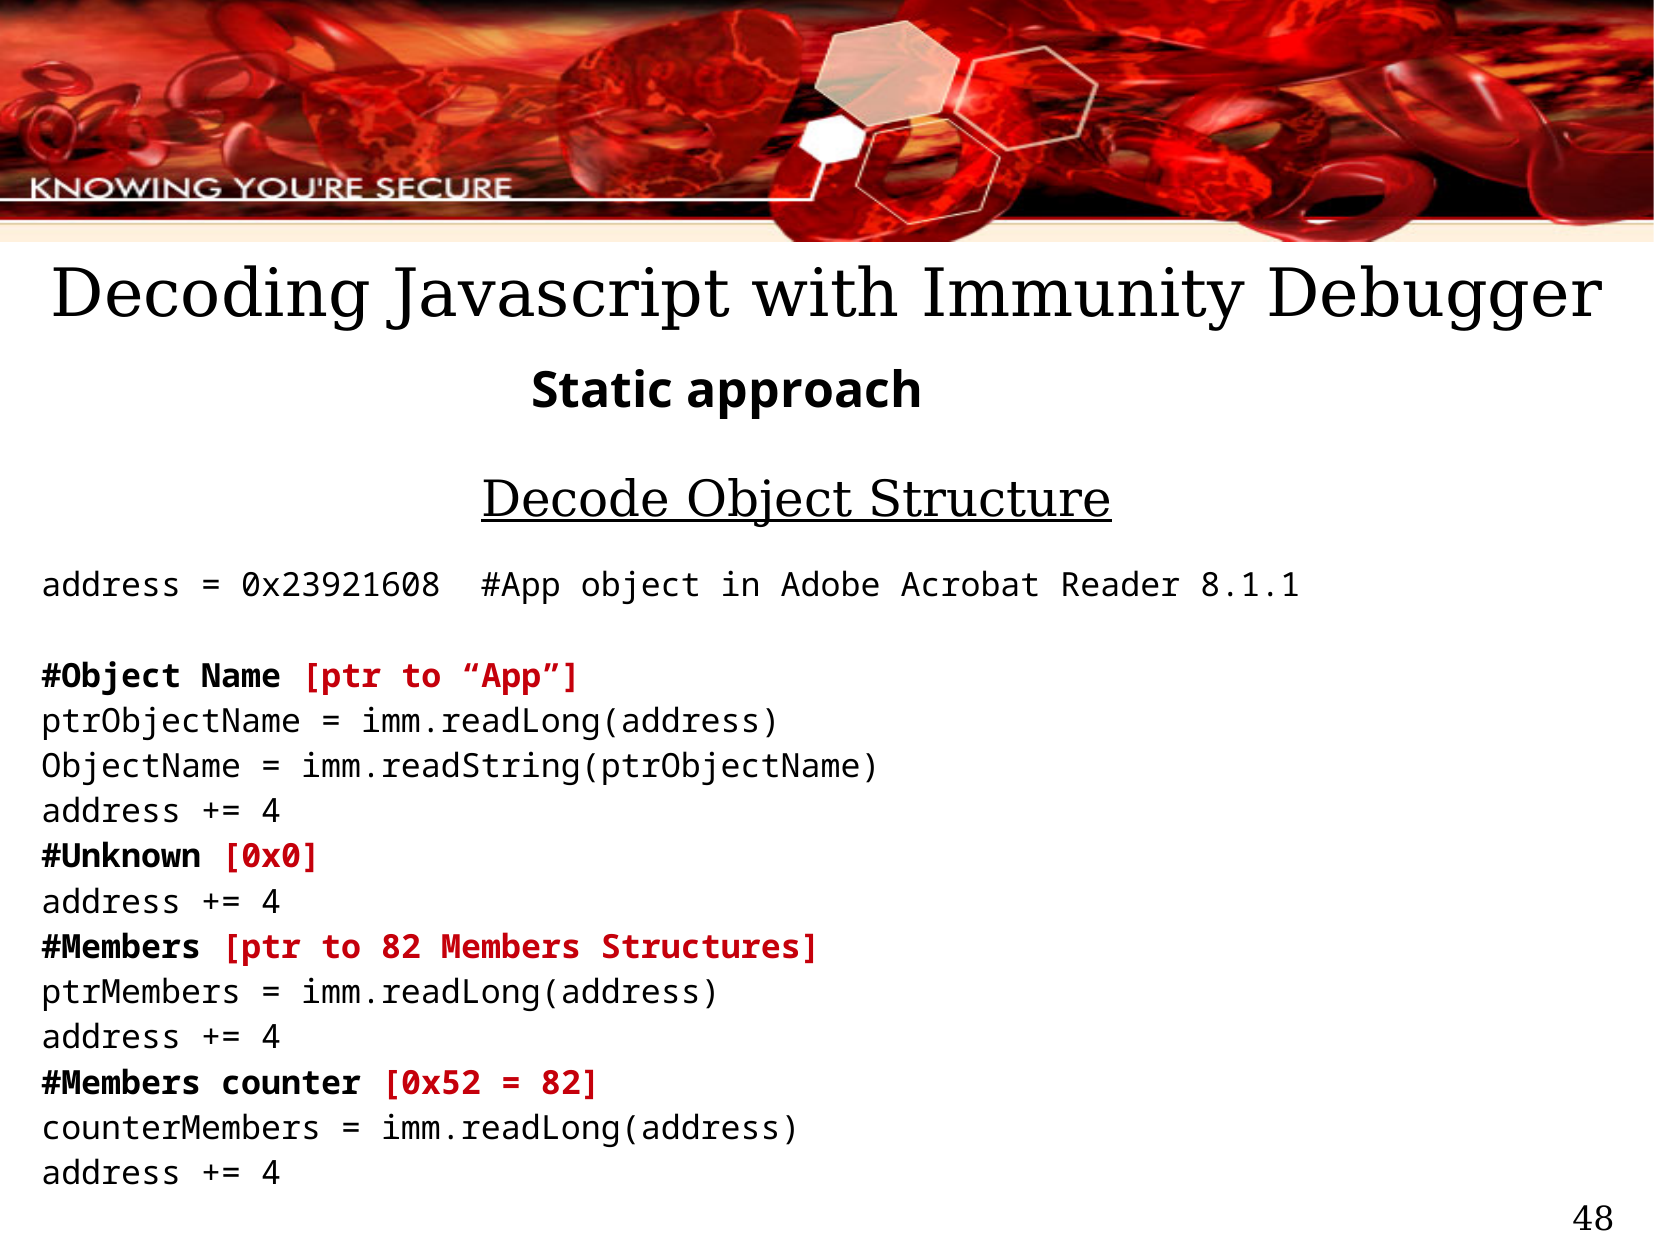

# Decoding Javascript with Immunity Debugger
Static approach
Decode Object Structure
address = 0x23921608 #App object in Adobe Acrobat Reader 8.1.1
#Object Name [ptr to “App”]
ptrObjectName = imm.readLong(address)
ObjectName = imm.readString(ptrObjectName)
address += 4
#Unknown [0x0]
address += 4
#Members [ptr to 82 Members Structures]
ptrMembers = imm.readLong(address)
address += 4
#Members counter [0x52 = 82]
counterMembers = imm.readLong(address)
address += 4
... (next Object)